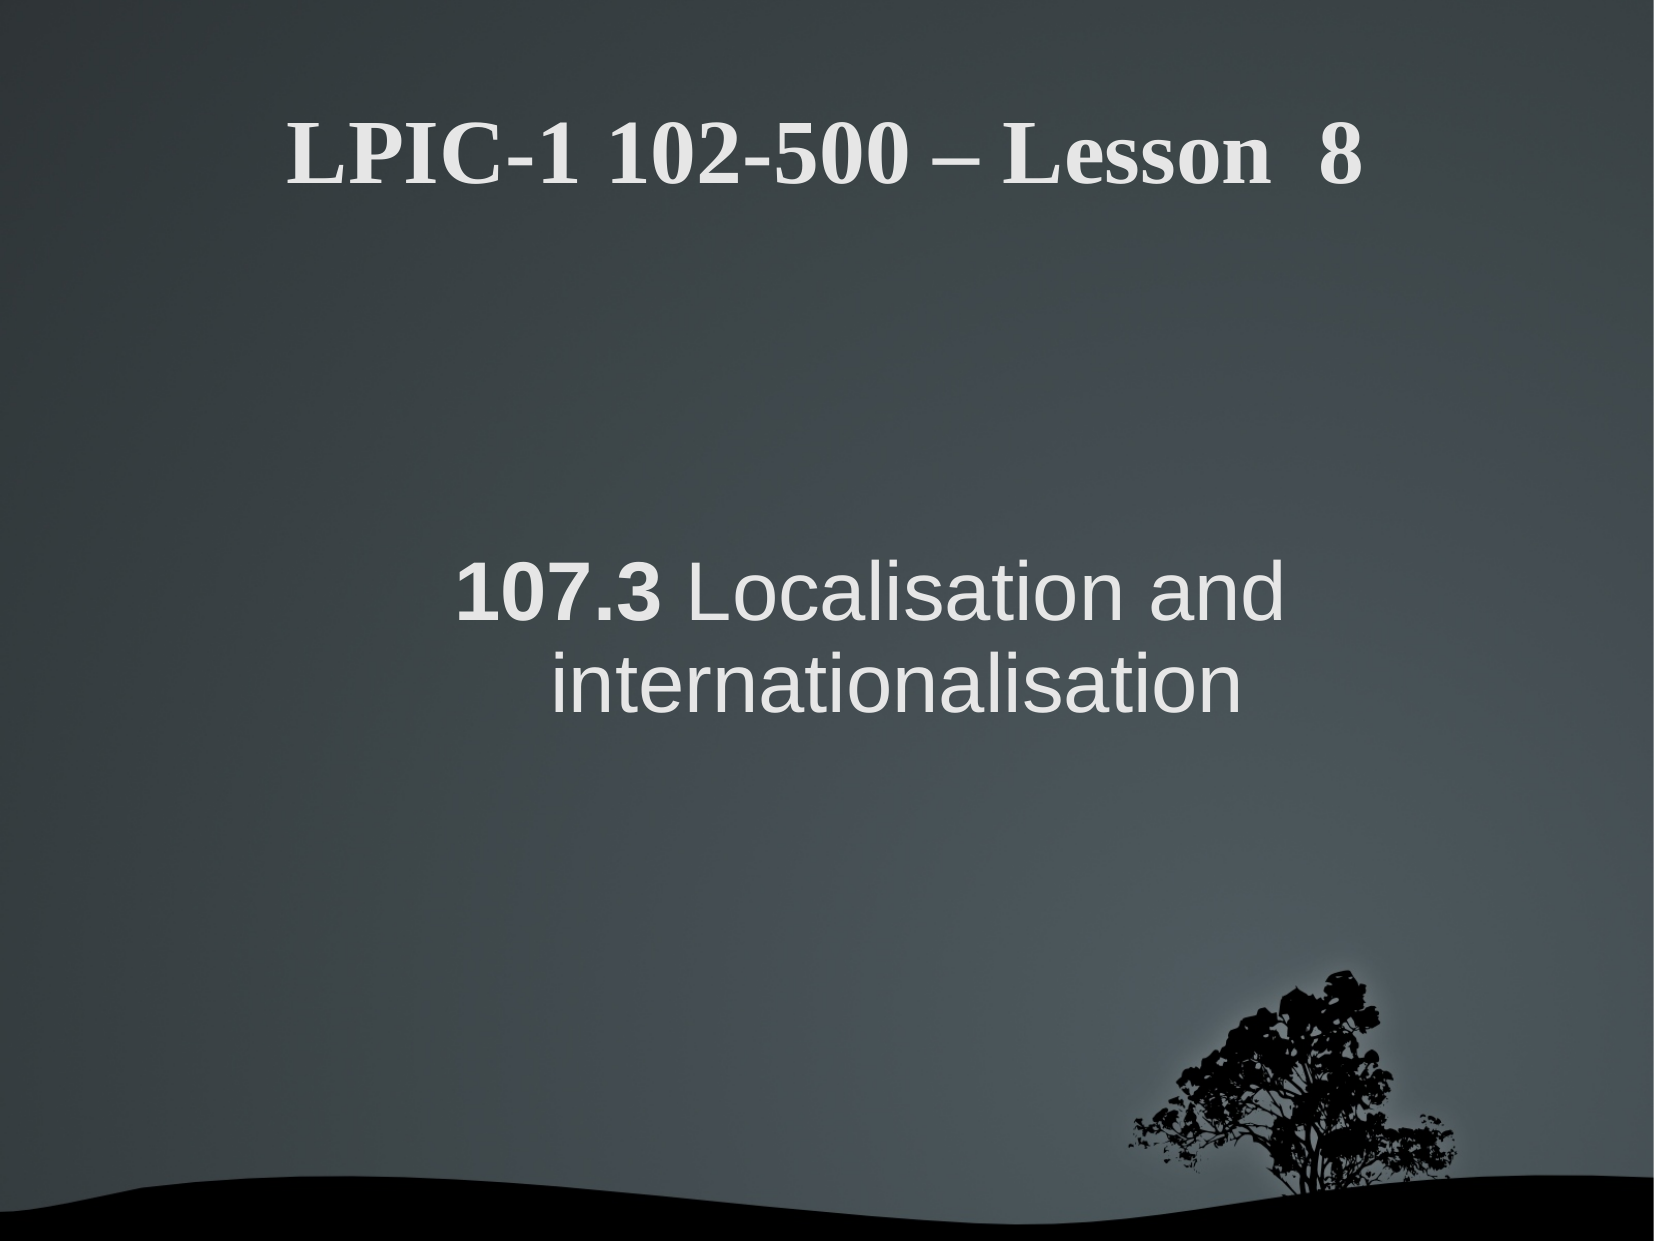

# LPIC-1 102-500 – Lesson 8
107.3 Localisation and internationalisation